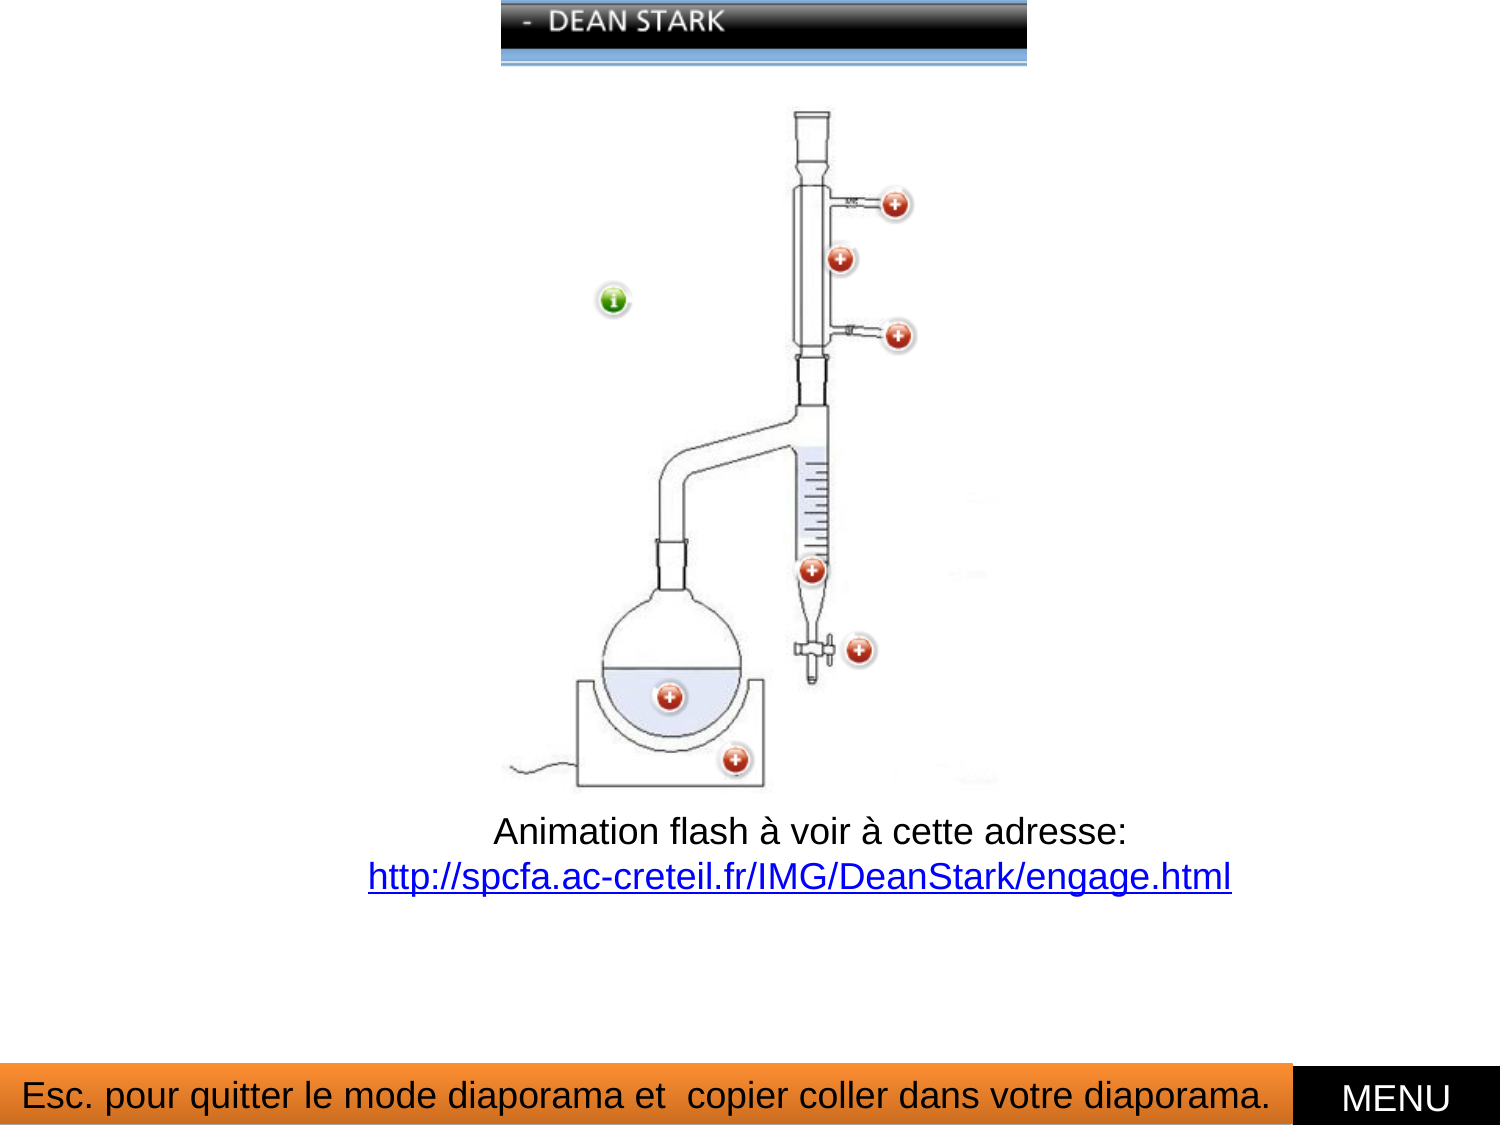

Animation flash à voir à cette adresse:
http://spcfa.ac-creteil.fr/IMG/DeanStark/engage.html
Esc. pour quitter le mode diaporama et copier coller dans votre diaporama.
MENU